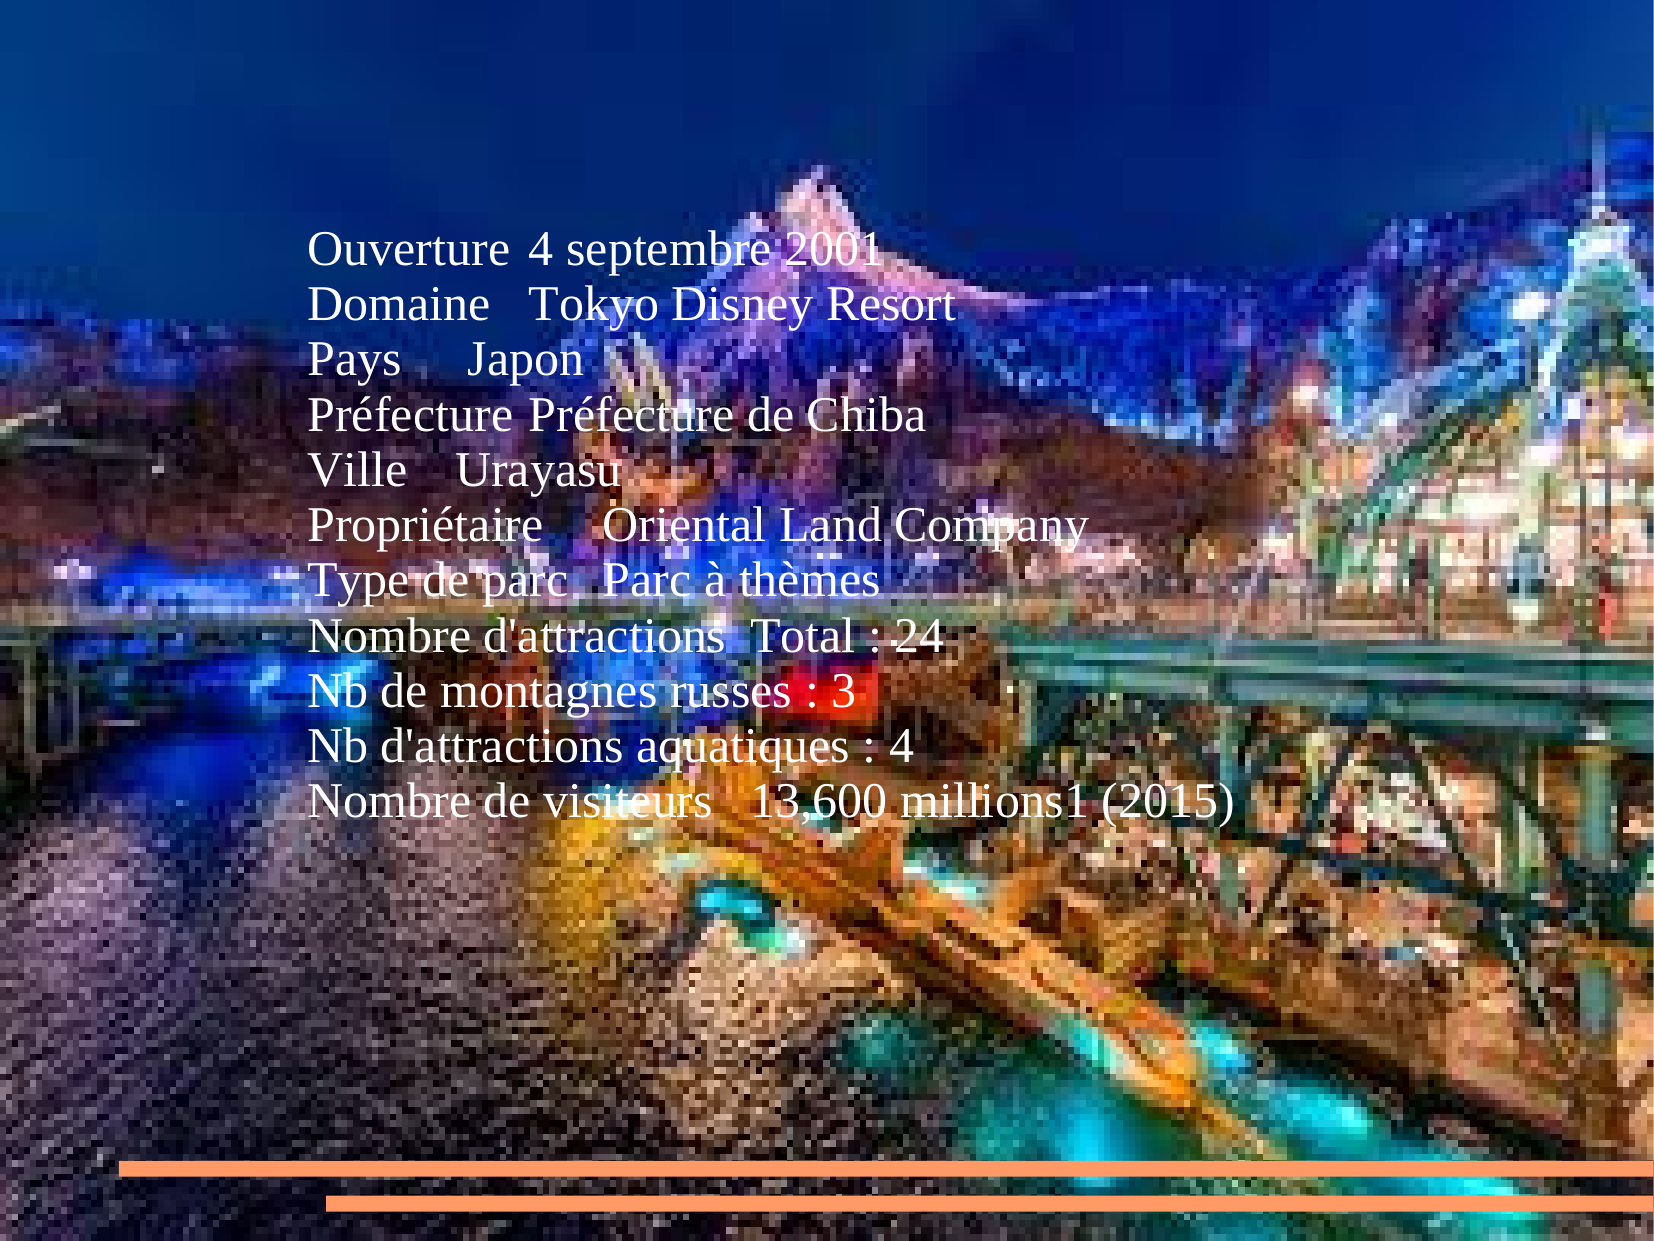

Ouverture	4 septembre 2001
Domaine	Tokyo Disney Resort
Pays	 Japon
Préfecture	Préfecture de Chiba
Ville	Urayasu
Propriétaire	Oriental Land Company
Type de parc	Parc à thèmes
Nombre d'attractions	Total : 24
Nb de montagnes russes : 3
Nb d'attractions aquatiques : 4
Nombre de visiteurs	13,600 millions1 (2015)